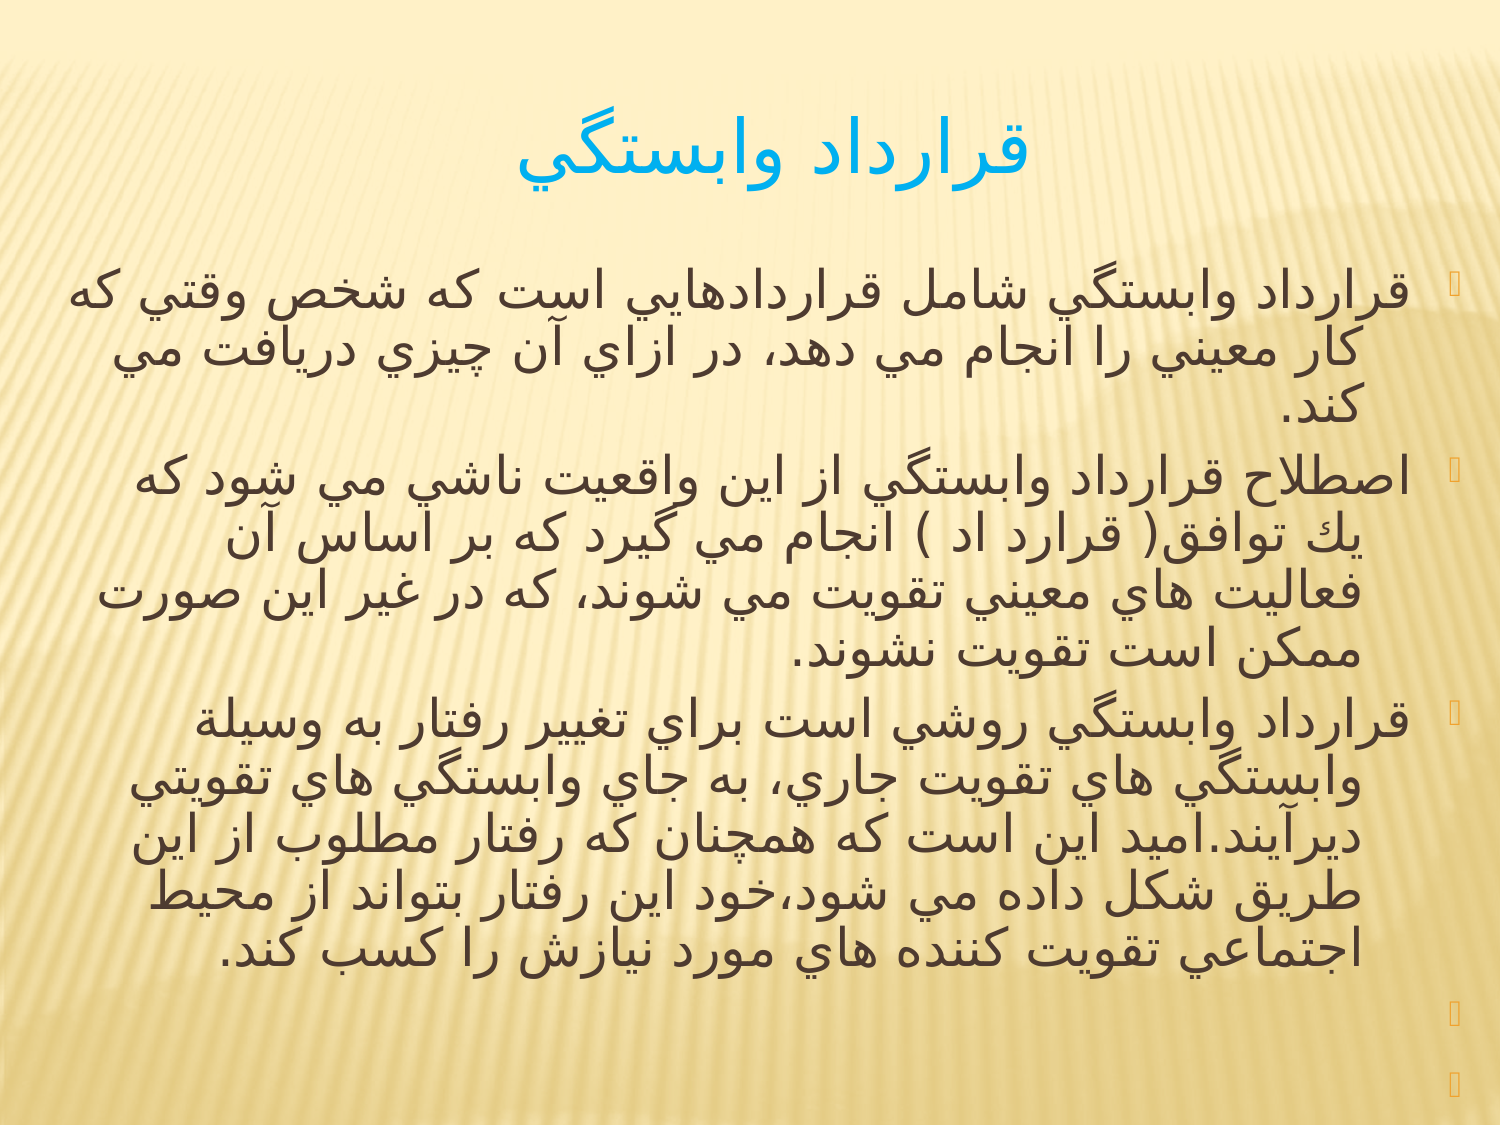

# قرارداد وابستگي
قرارداد وابستگي شامل قراردادهايي است كه شخص وقتي كه كار معيني را انجام مي دهد، در ازاي آن چيزي دريافت مي كند.
اصطلاح قرارداد وابستگي از اين واقعيت ناشي مي شود كه يك توافق( قرارد اد ) انجام مي گيرد كه بر اساس آن فعاليت هاي معيني تقويت مي شوند، كه در غير اين صورت ممكن است تقويت نشوند.
قرارداد وابستگي روشي است براي تغيير رفتار به وسيلة وابستگي هاي تقويت جاري، به جاي وابستگي هاي تقويتي ديرآيند.اميد اين است كه همچنان كه رفتار مطلوب از اين طريق شكل داده مي شود،خود اين رفتار بتواند از محيط اجتماعي تقويت كننده هاي مورد نيازش را كسب كند.